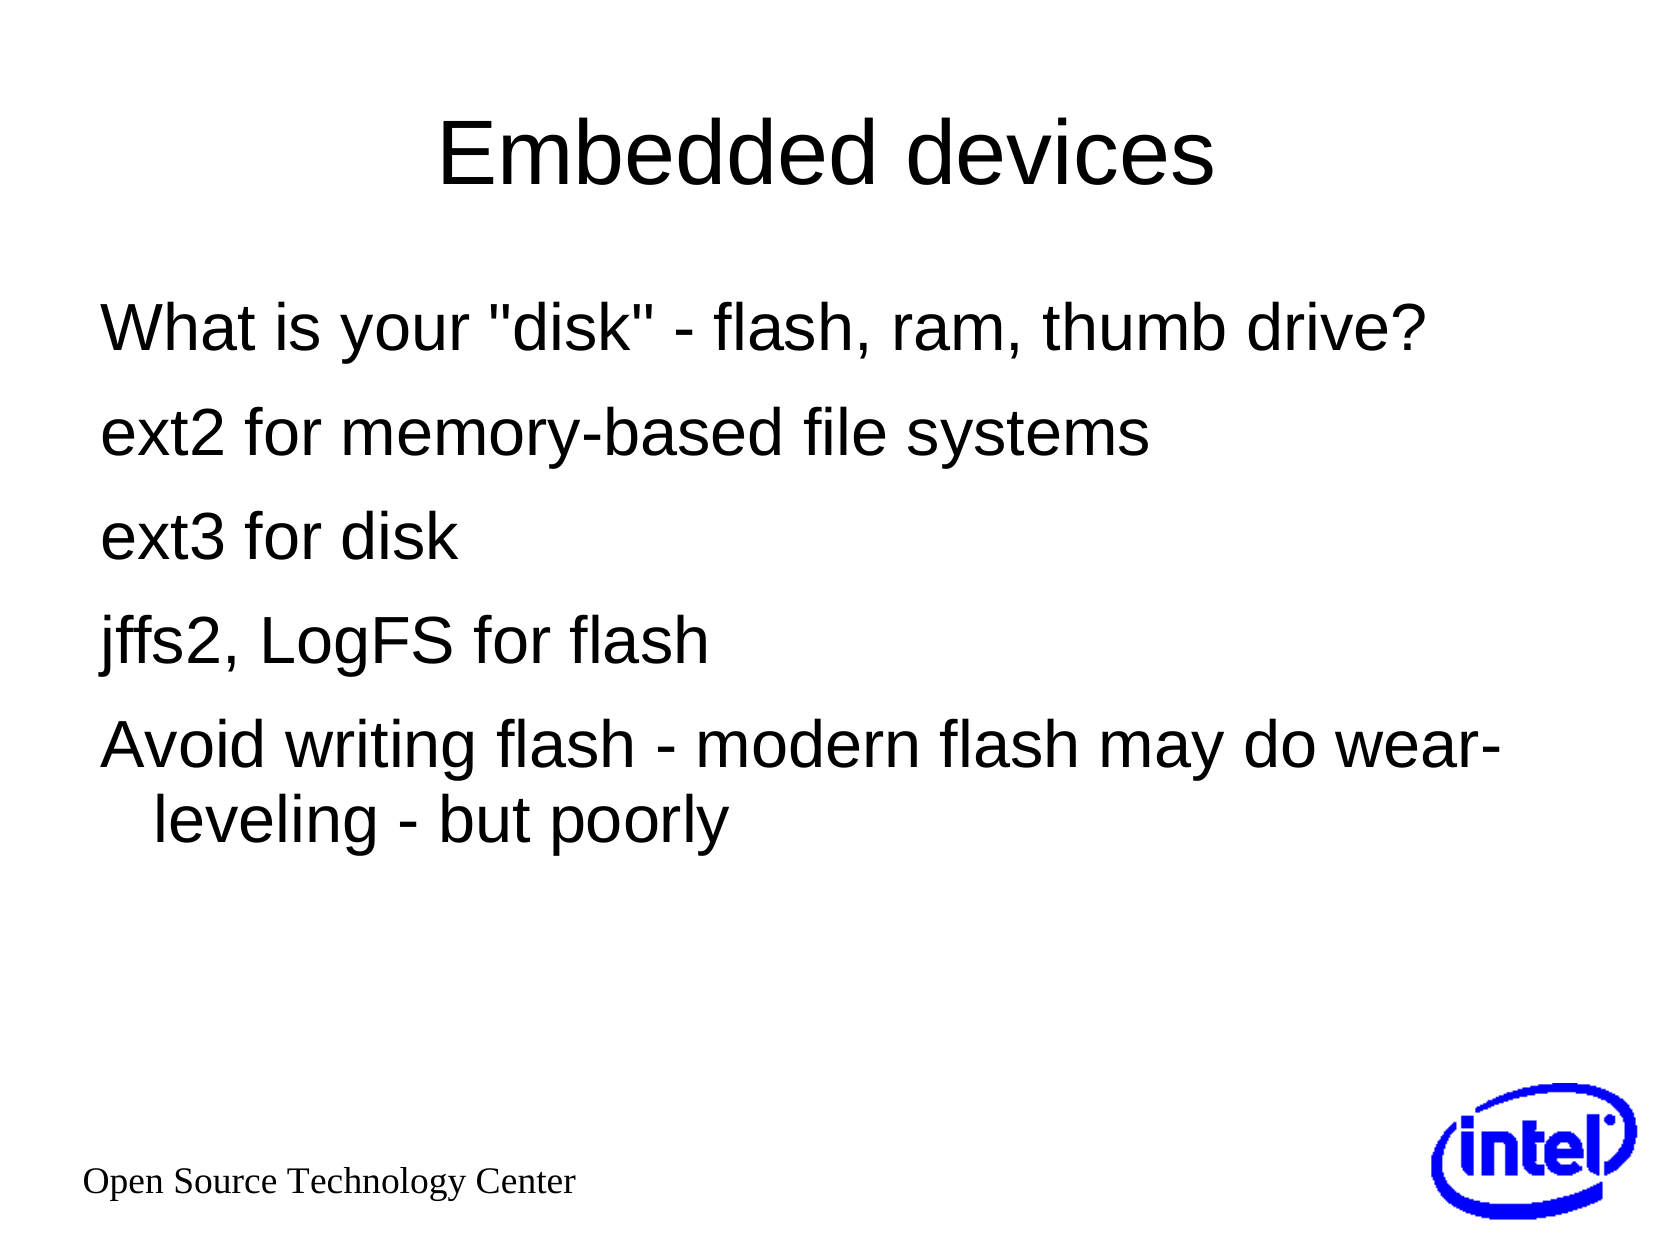

# Embedded devices
What is your "disk" - flash, ram, thumb drive?
ext2 for memory-based file systems
ext3 for disk
jffs2, LogFS for flash
Avoid writing flash - modern flash may do wear-leveling - but poorly